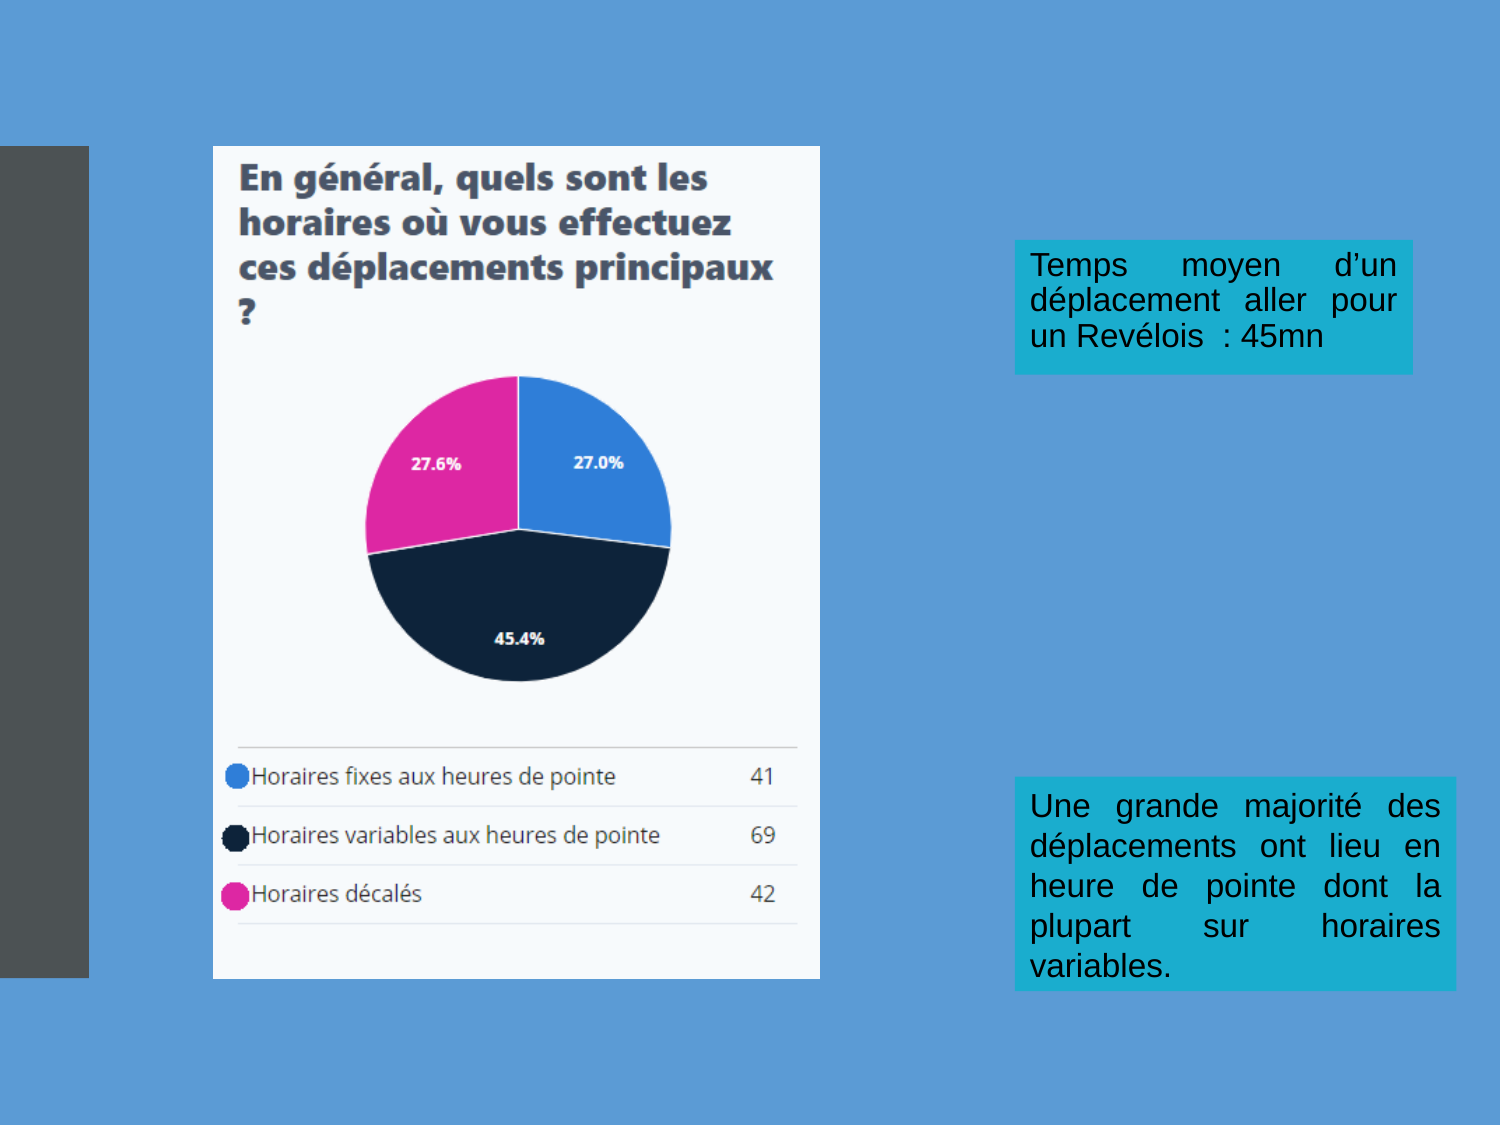

Temps moyen d’un déplacement aller pour un Revélois : 45mn
Une grande majorité des déplacements ont lieu en heure de pointe dont la plupart sur horaires variables.